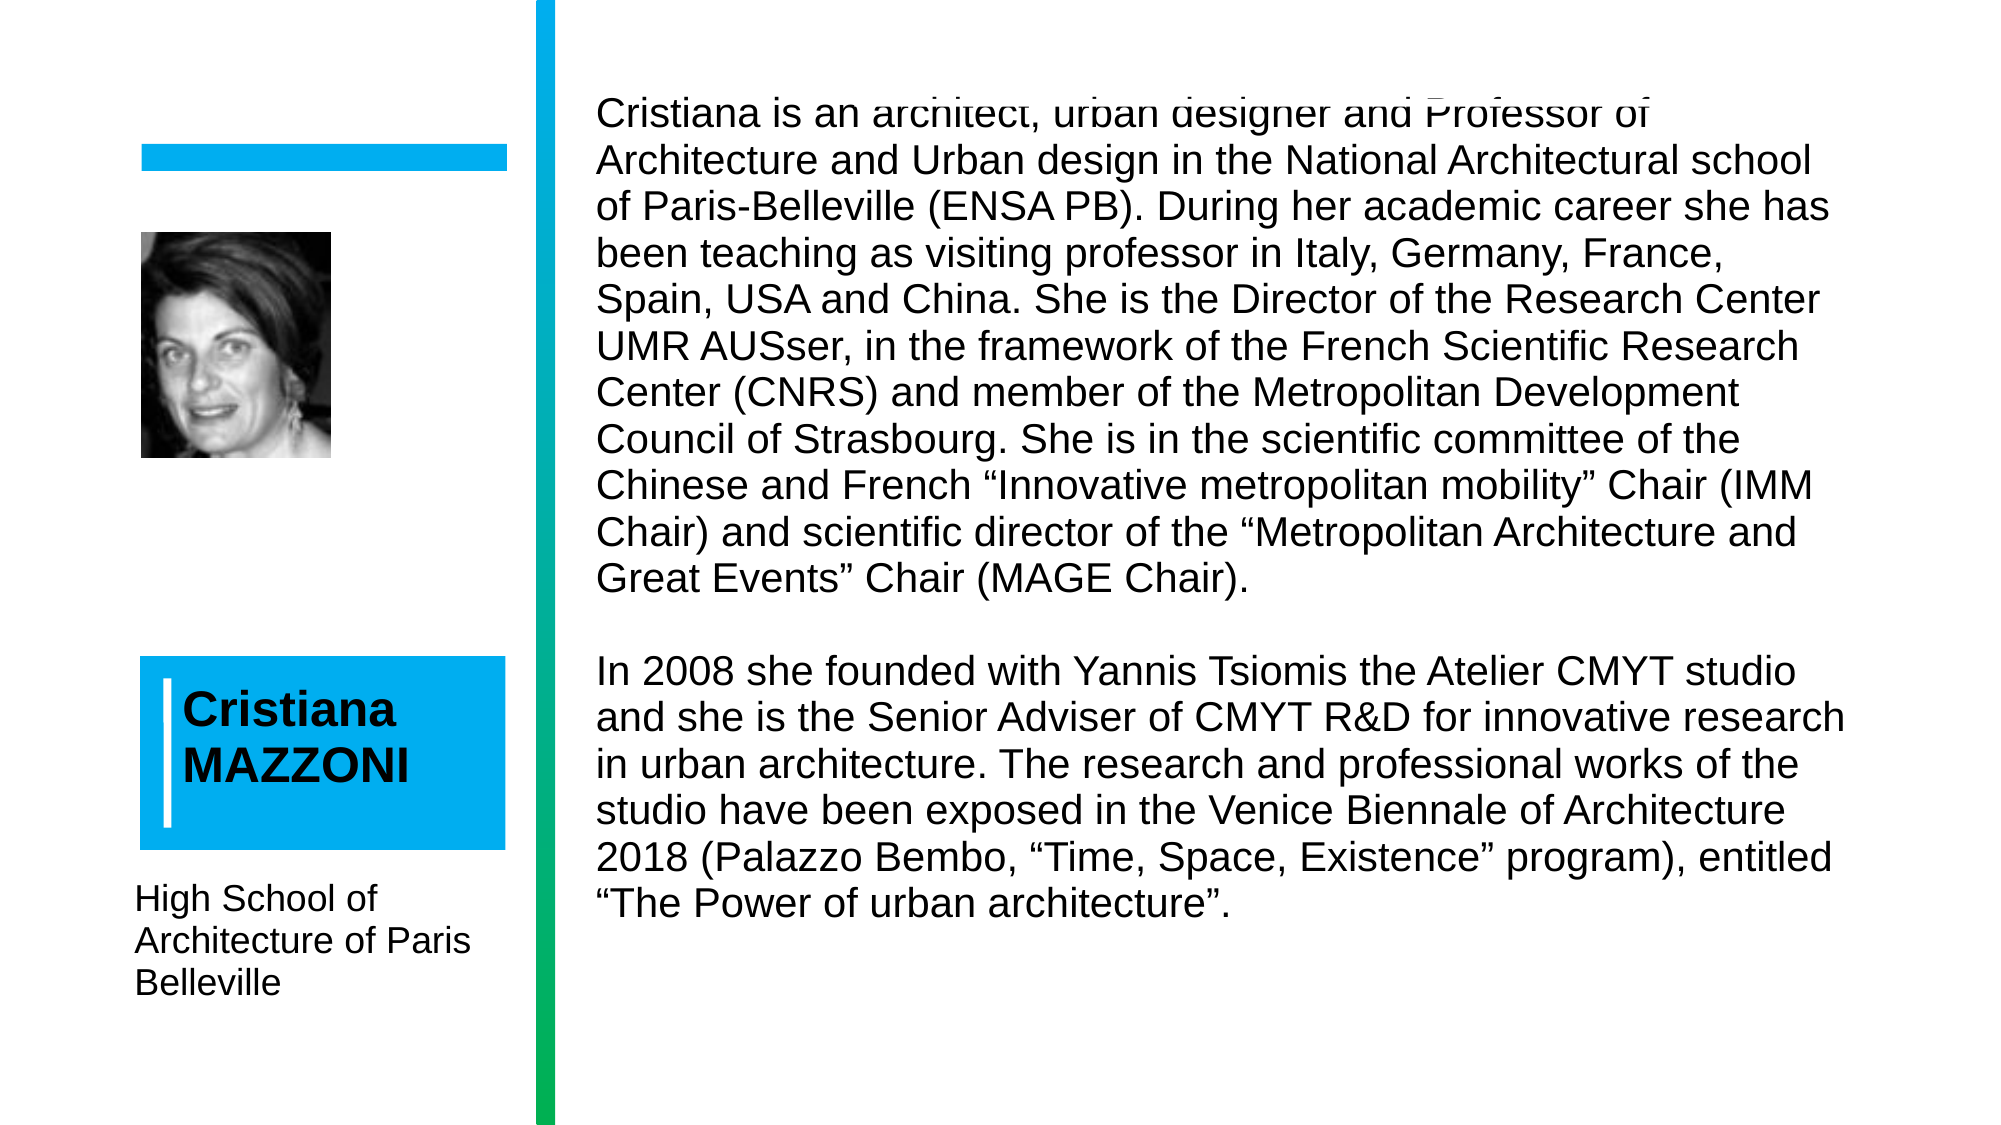

Cristiana is an architect, urban designer and Professor of Architecture and Urban design in the National Architectural school of Paris-Belleville (ENSA PB). During her academic career she has been teaching as visiting professor in Italy, Germany, France, Spain, USA and China. She is the Director of the Research Center UMR AUSser, in the framework of the French Scientific Research Center (CNRS) and member of the Metropolitan Development Council of Strasbourg. She is in the scientific committee of the Chinese and French “Innovative metropolitan mobility” Chair (IMM Chair) and scientific director of the “Metropolitan Architecture and Great Events” Chair (MAGE Chair).
In 2008 she founded with Yannis Tsiomis the Atelier CMYT studio and she is the Senior Adviser of CMYT R&D for innovative research in urban architecture. The research and professional works of the studio have been exposed in the Venice Biennale of Architecture 2018 (Palazzo Bembo, “Time, Space, Existence” program), entitled “The Power of urban architecture”.
Cristiana MAZZONI
High School of Architecture of Paris Belleville